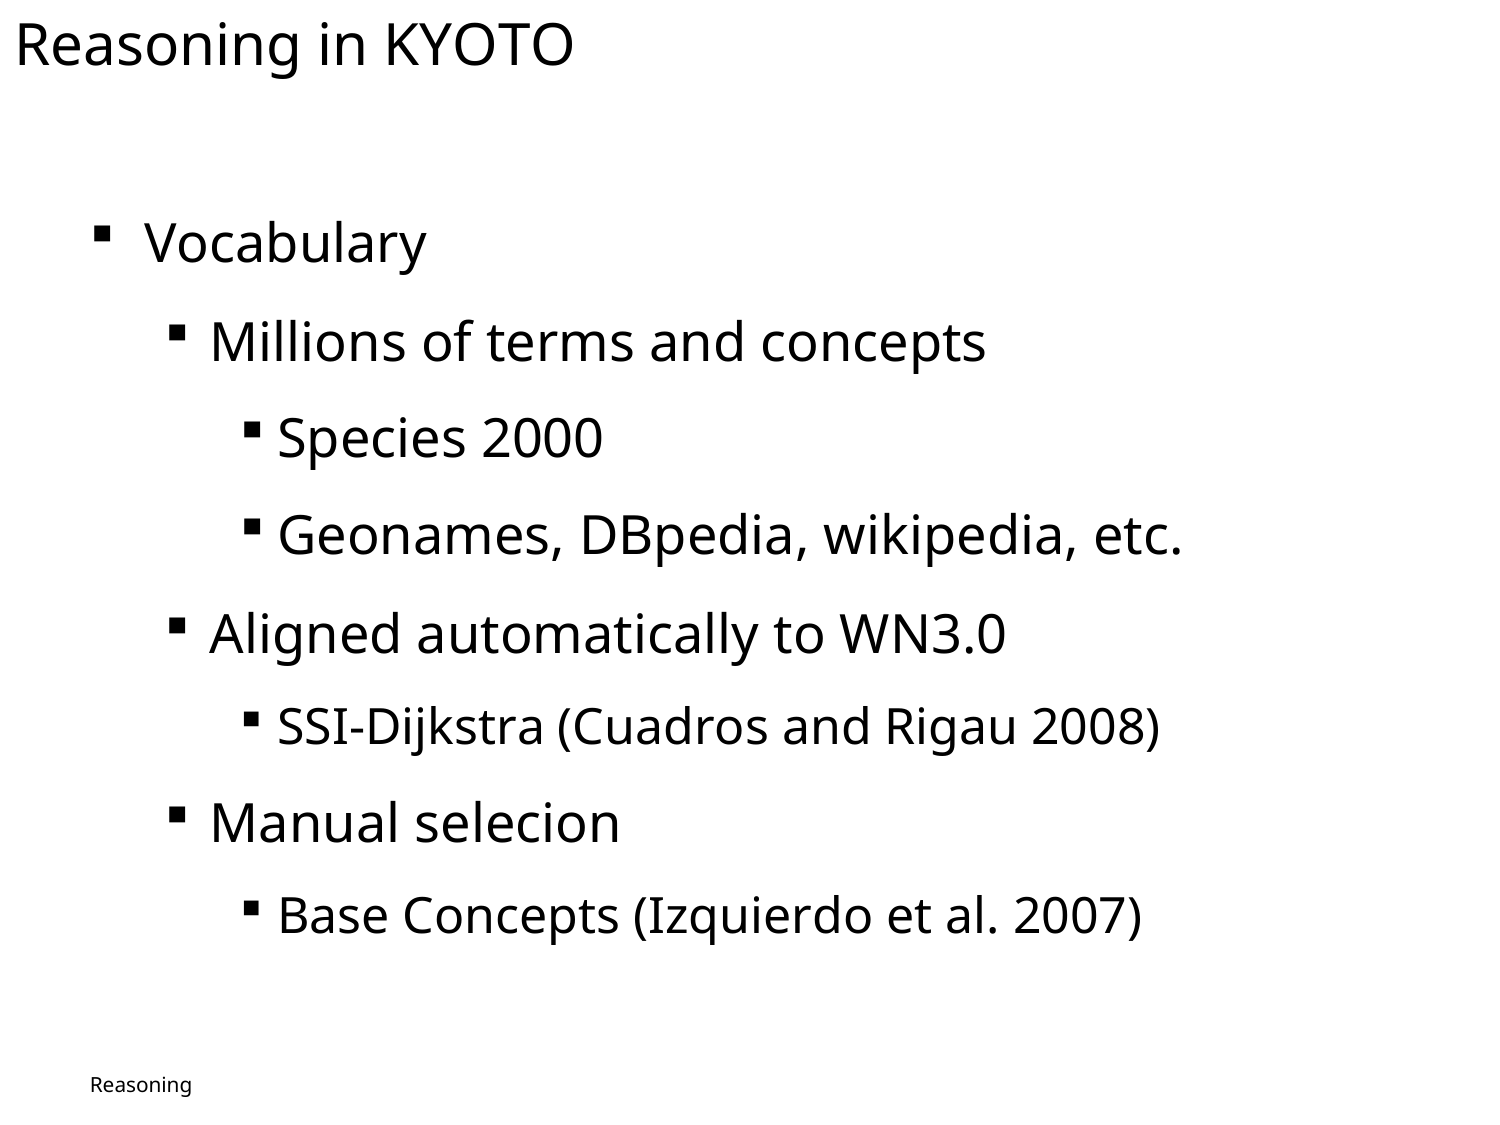

# Reasoning in KYOTO
Vocabulary
Millions of terms and concepts
Species 2000
Geonames, DBpedia, wikipedia, etc.
Aligned automatically to WN3.0
SSI-Dijkstra (Cuadros and Rigau 2008)
Manual selecion
Base Concepts (Izquierdo et al. 2007)